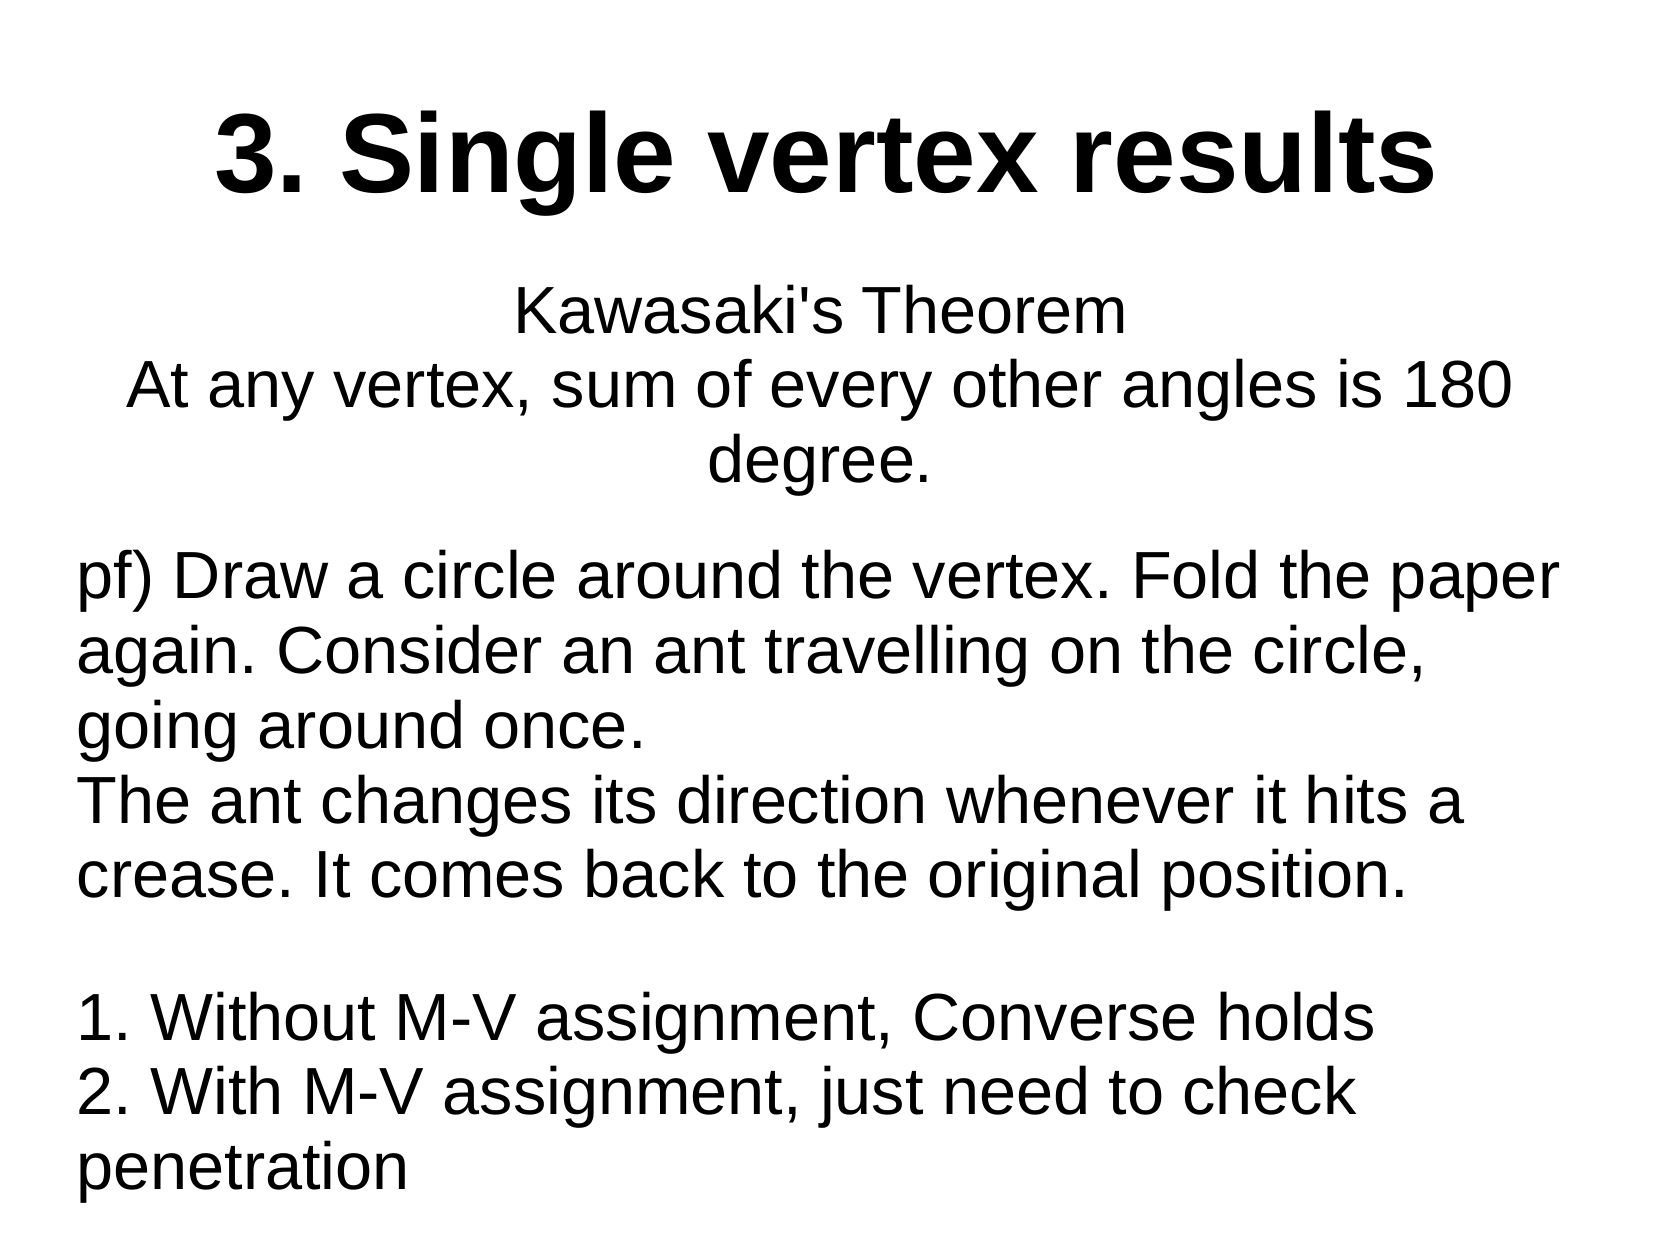

# 3. Single vertex results
Kawasaki's Theorem
At any vertex, sum of every other angles is 180 degree.
pf) Draw a circle around the vertex. Fold the paper again. Consider an ant travelling on the circle, going around once.
The ant changes its direction whenever it hits a crease. It comes back to the original position.
1. Without M-V assignment, Converse holds
2. With M-V assignment, just need to check penetration